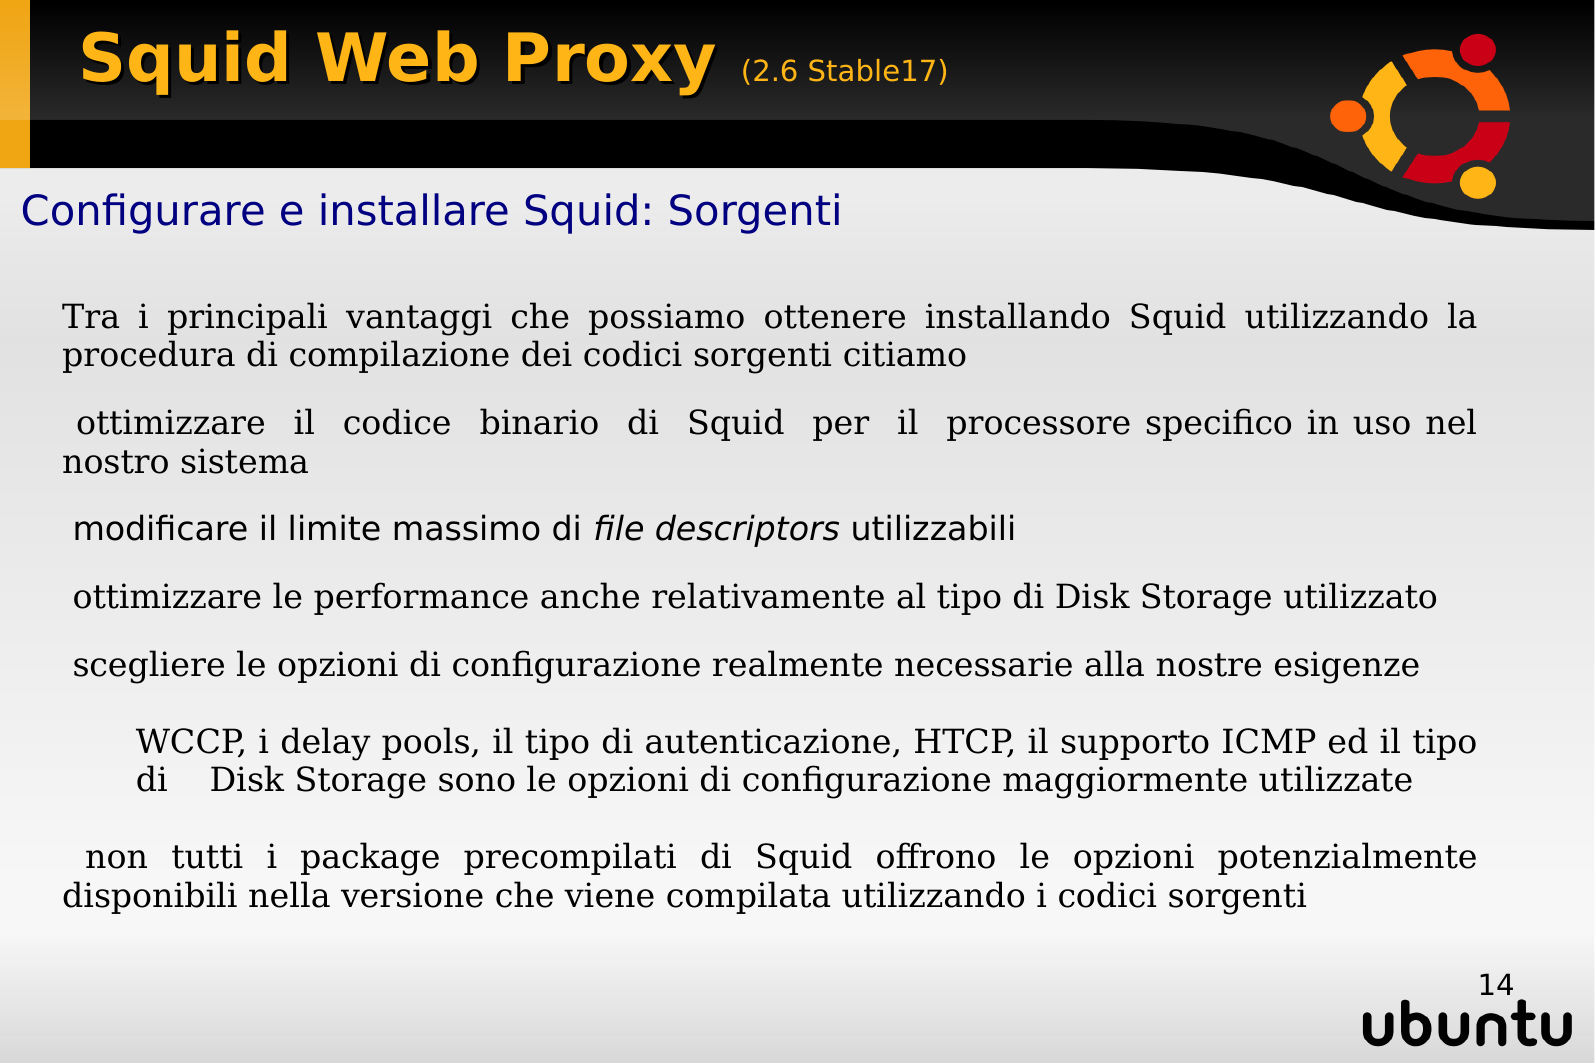

Squid Web Proxy (2.6 Stable17)
Configurare e installare Squid: Sorgenti
Tra i principali vantaggi che possiamo ottenere installando Squid utilizzando la procedura di compilazione dei codici sorgenti citiamo
 ottimizzare il codice binario di Squid per il processore specifico in uso nel nostro sistema
 modificare il limite massimo di file descriptors utilizzabili
 ottimizzare le performance anche relativamente al tipo di Disk Storage utilizzato
 scegliere le opzioni di configurazione realmente necessarie alla nostre esigenze
	WCCP, i delay pools, il tipo di autenticazione, HTCP, il supporto ICMP ed il tipo 	di 	Disk Storage sono le opzioni di configurazione maggiormente utilizzate
 non tutti i package precompilati di Squid offrono le opzioni potenzialmente disponibili nella versione che viene compilata utilizzando i codici sorgenti
14